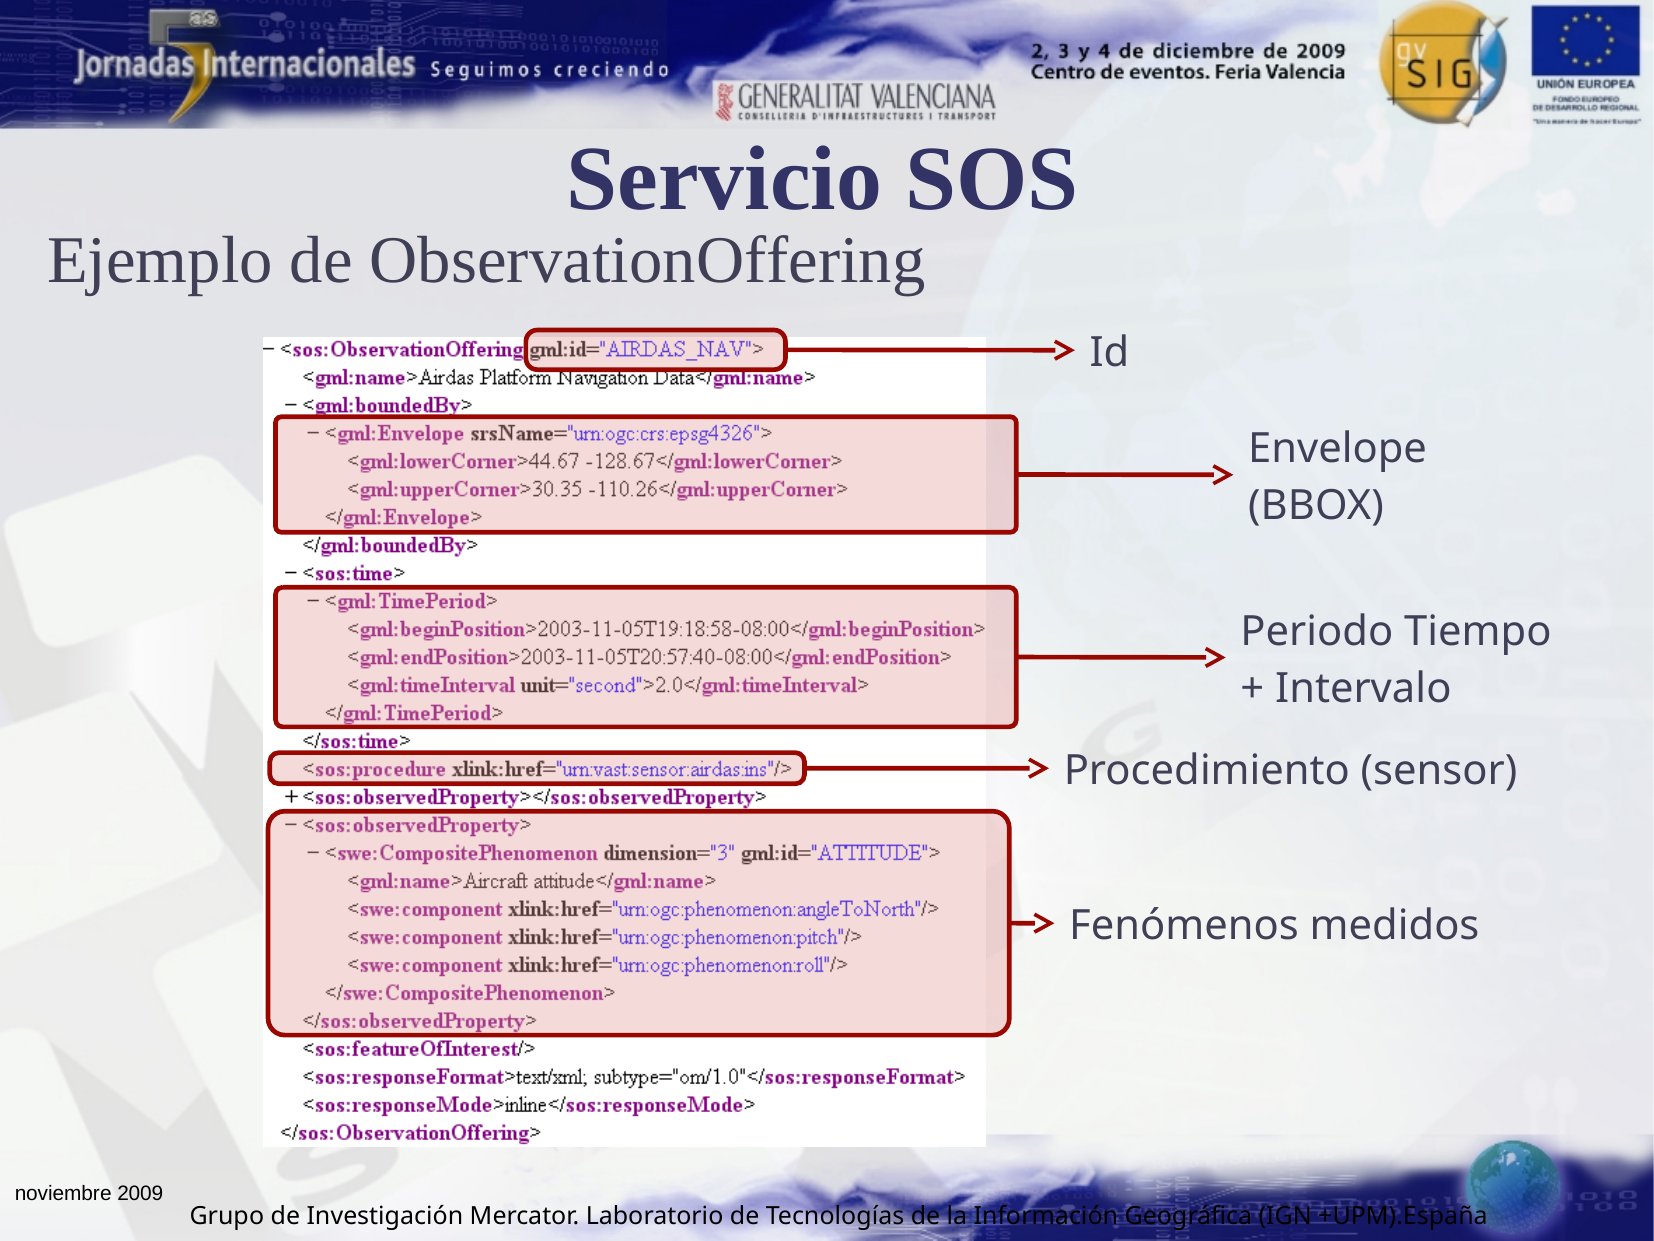

Servicio SOS
# Ejemplo de ObservationOffering
Id
Envelope
(BBOX)
Periodo Tiempo
+ Intervalo
Procedimiento (sensor)
Fenómenos medidos
Grupo de Investigación Mercator. Laboratorio de Tecnologías de la Información Geográfica (IGN +UPM).España
noviembre 2009